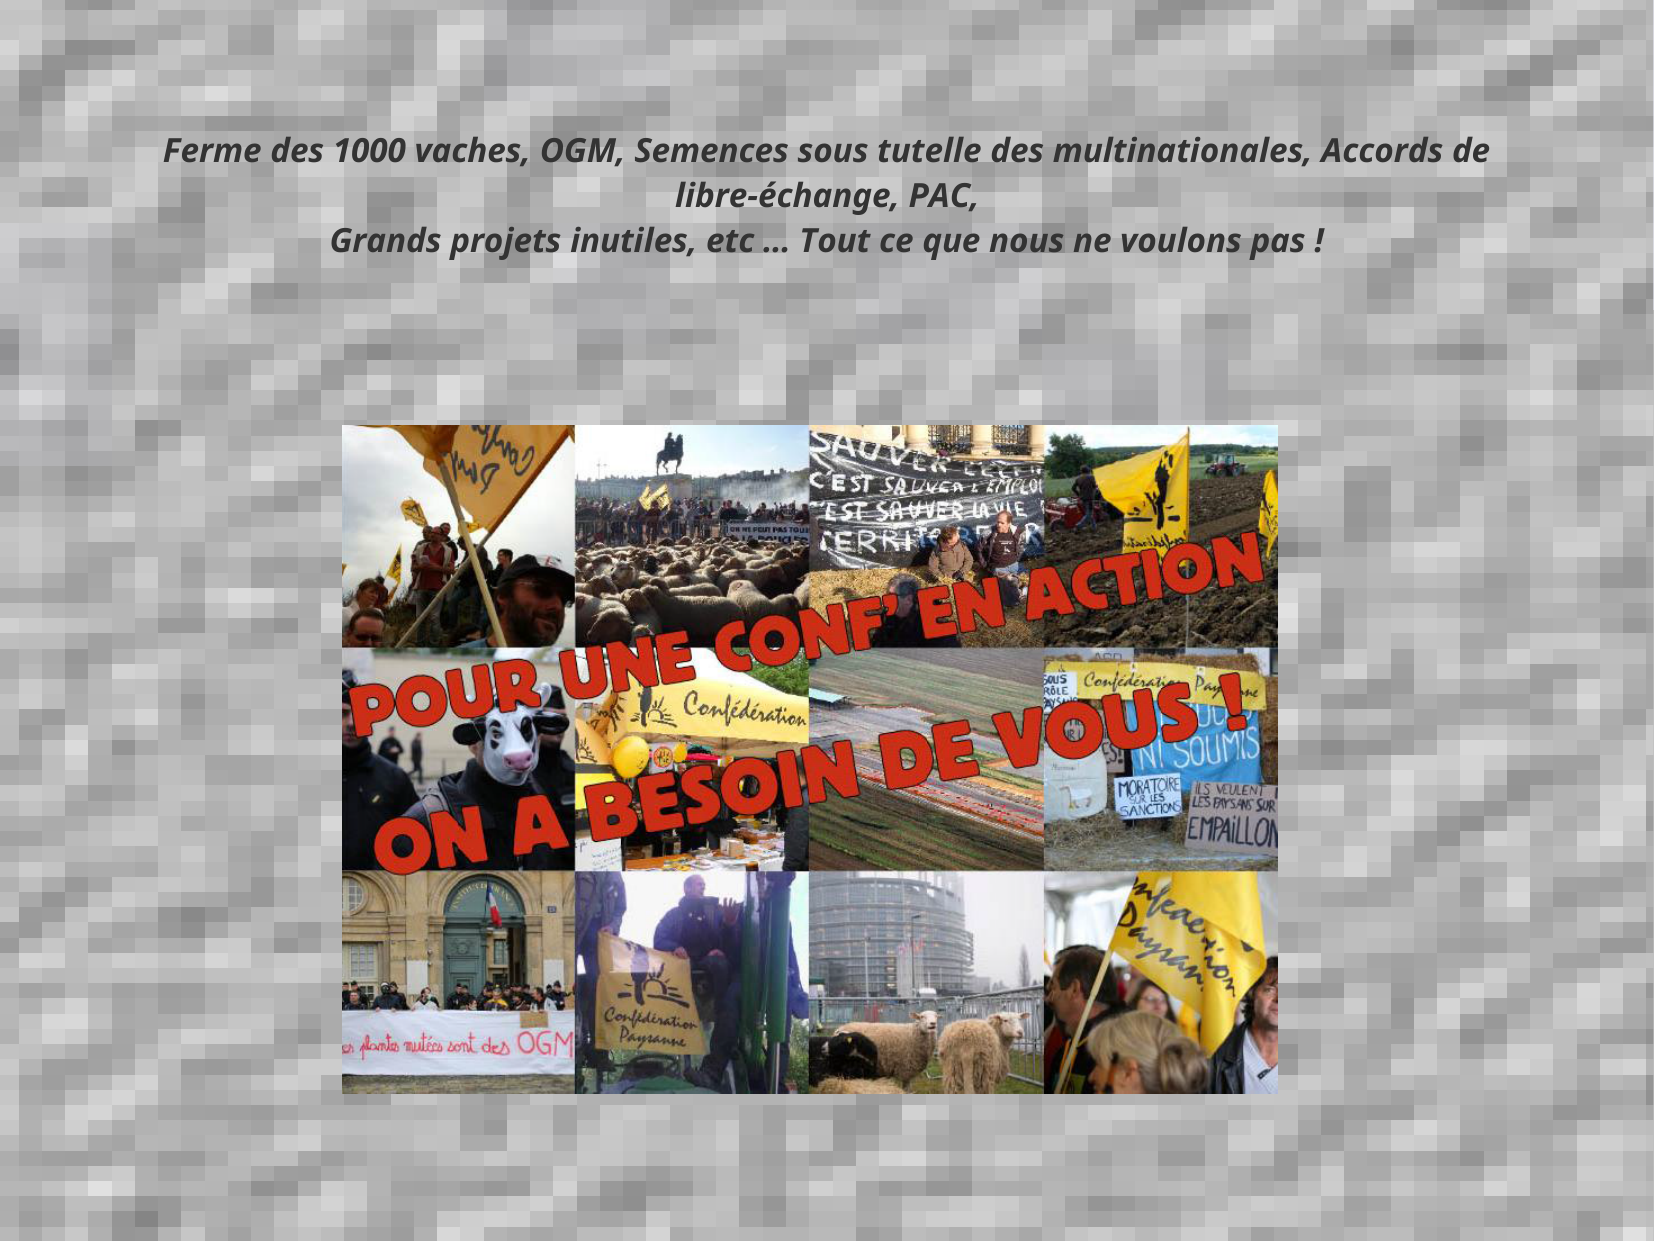

# Ferme des 1000 vaches, OGM, Semences sous tutelle des multinationales, Accords de libre-échange, PAC, Grands projets inutiles, etc … Tout ce que nous ne voulons pas !